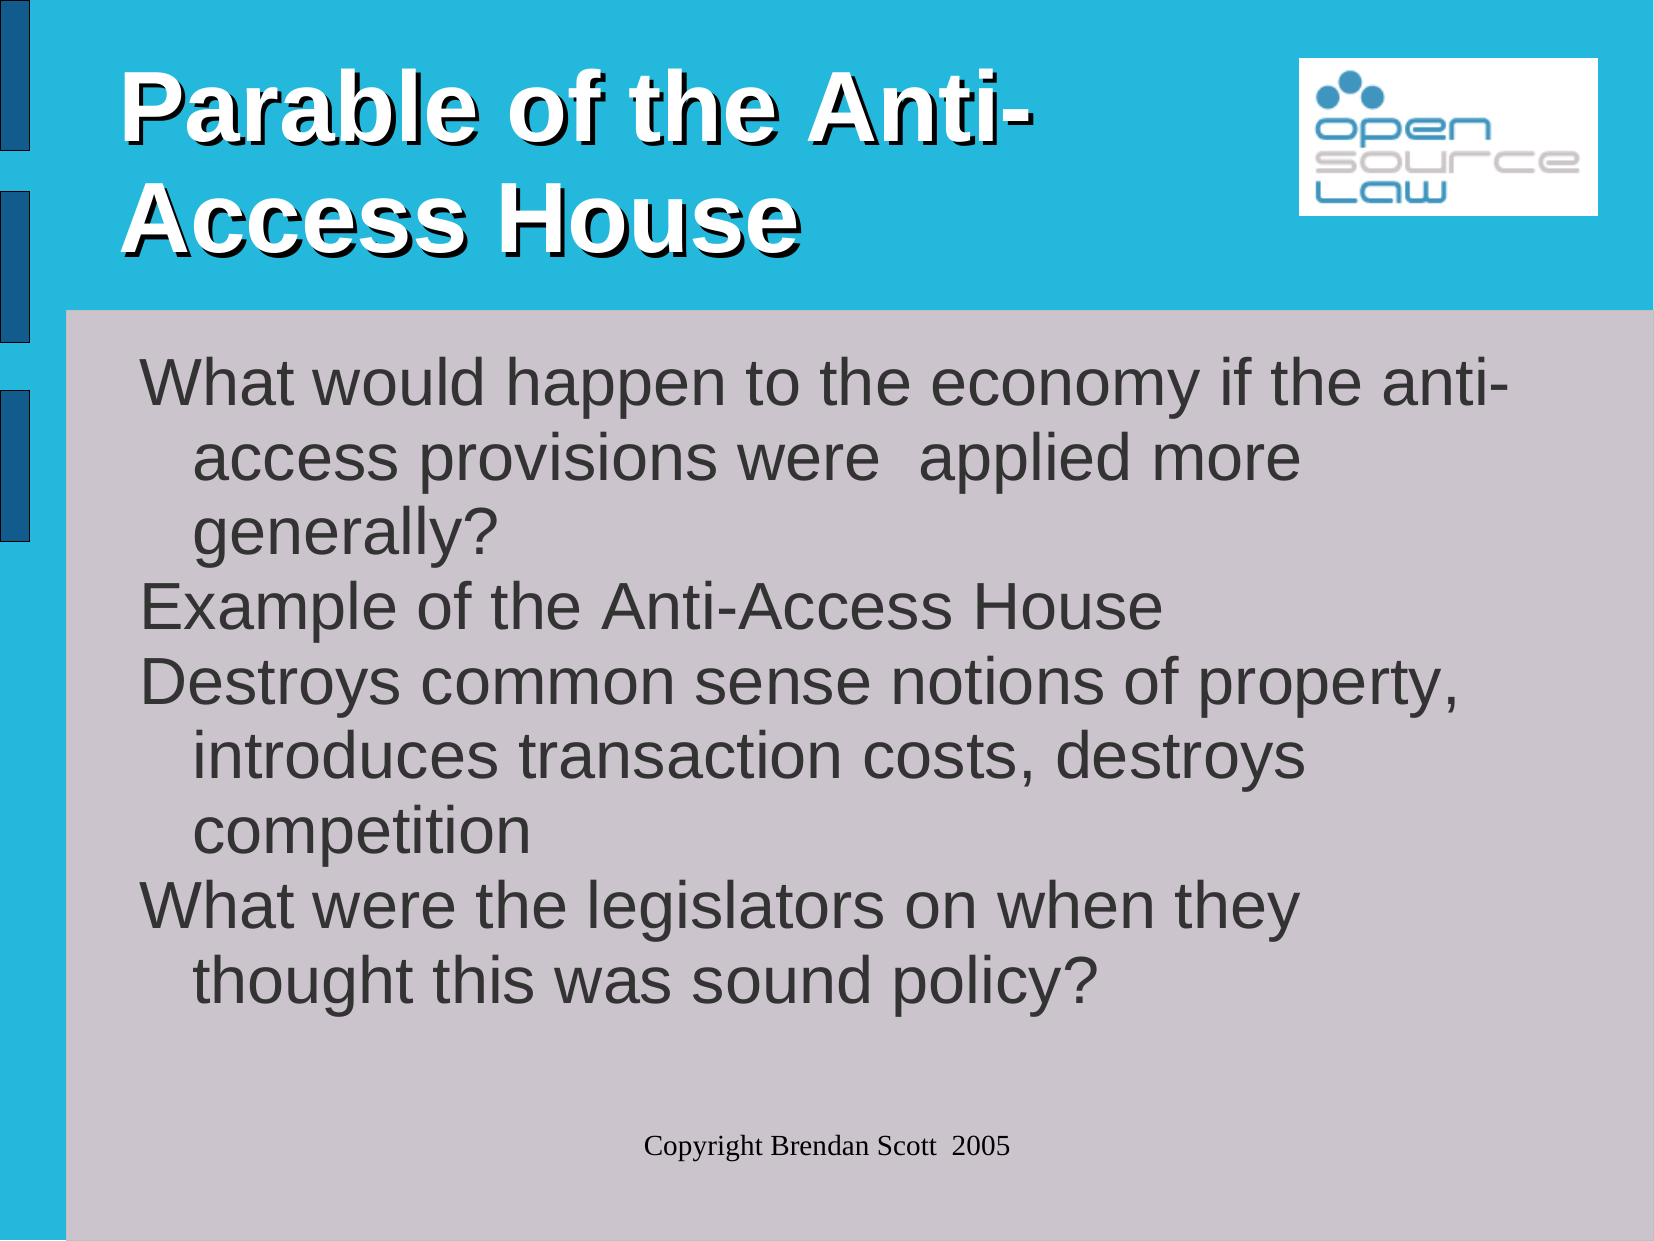

# Parable of the Anti-Access House
What would happen to the economy if the anti-access provisions were applied more generally?
Example of the Anti-Access House
Destroys common sense notions of property, introduces transaction costs, destroys competition
What were the legislators on when they thought this was sound policy?